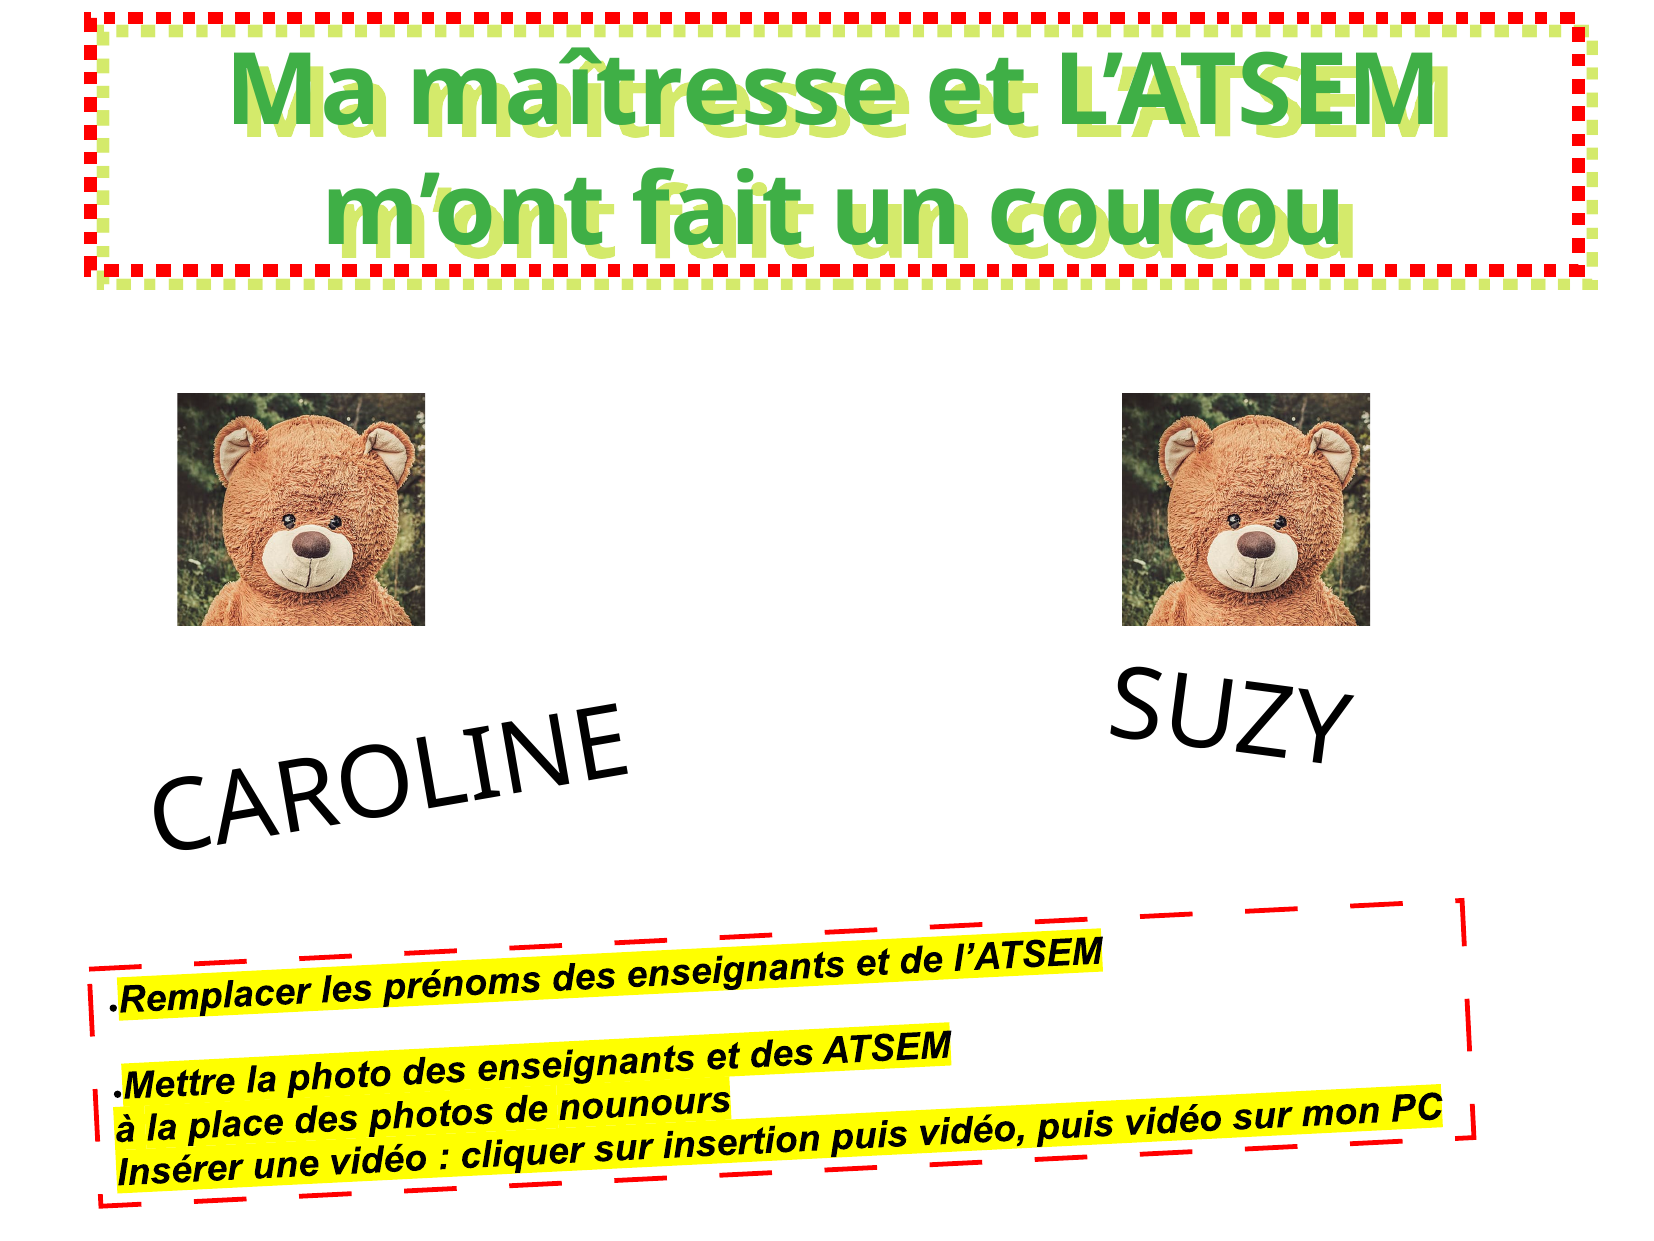

# Ma maîtresse et L’ATSEM m’ont fait un coucou
SUZY
CAROLINE